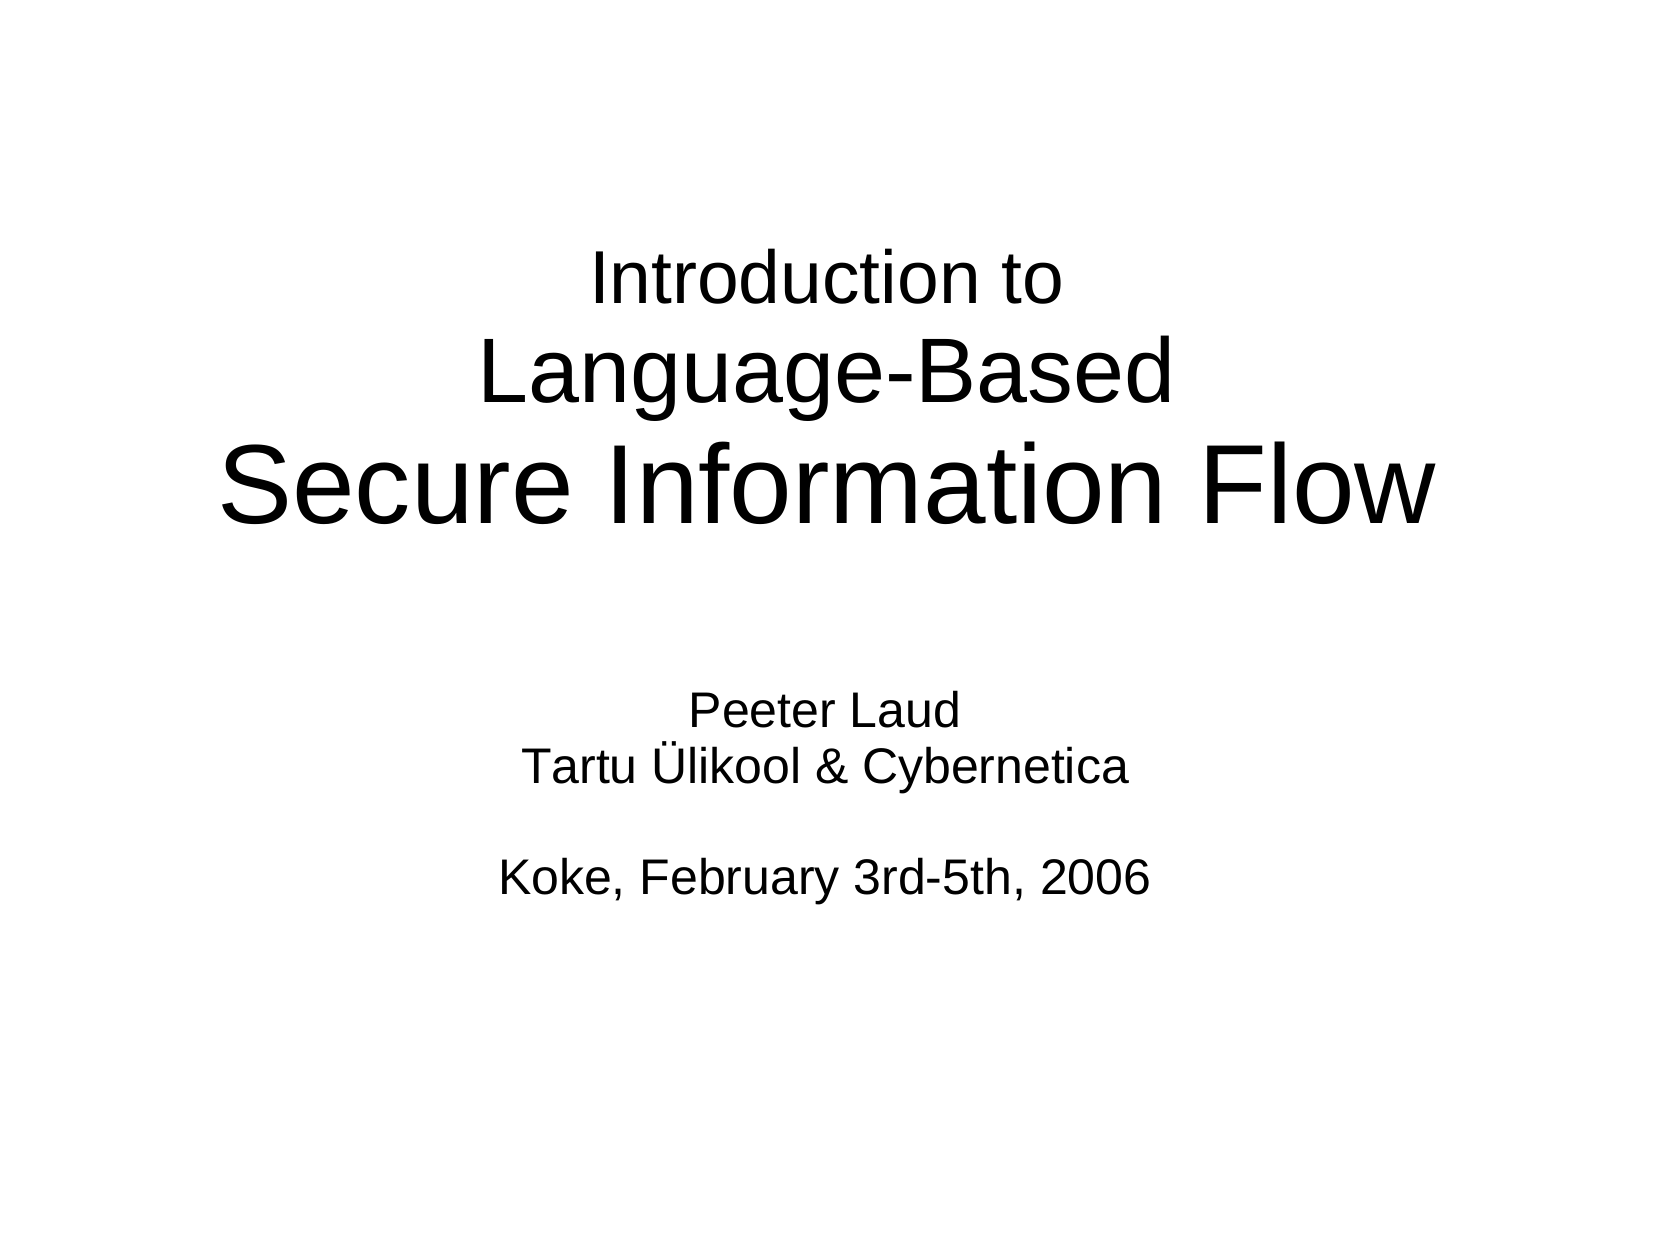

# Introduction to Language-Based Secure Information Flow
Peeter Laud
Tartu Ülikool & Cybernetica
Koke, February 3rd-5th, 2006